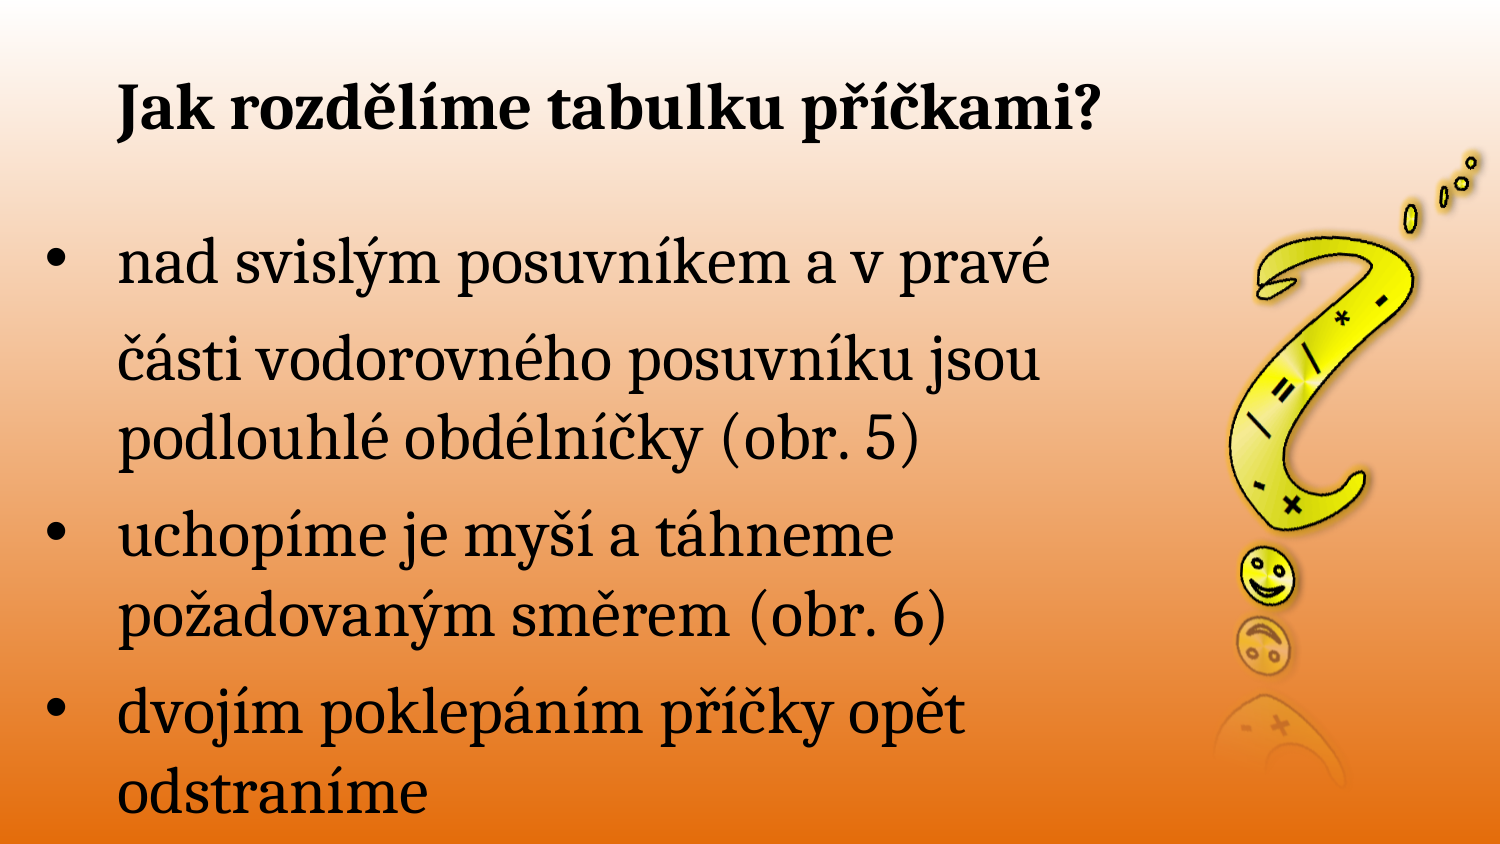

# Jak rozdělíme tabulku příčkami?
nad svislým posuvníkem a v pravé
	části vodorovného posuvníku jsou podlouhlé obdélníčky (obr. 5)
uchopíme je myší a táhneme požadovaným směrem (obr. 6)
dvojím poklepáním příčky opět odstraníme